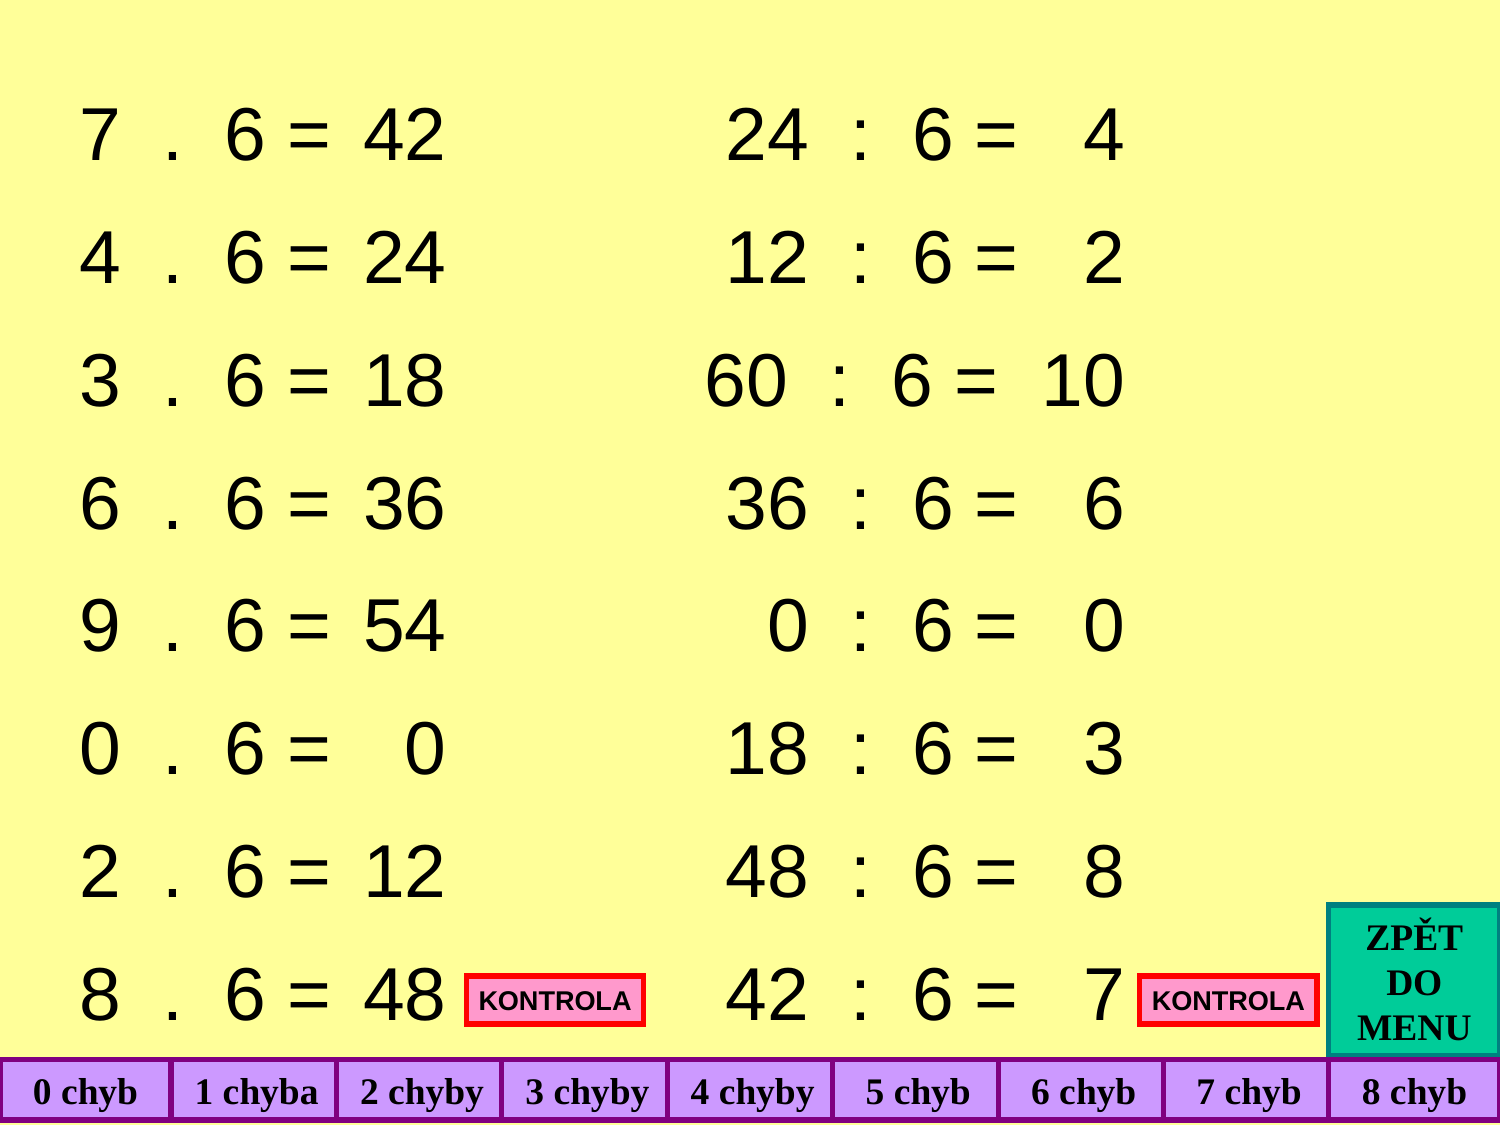

7 . 6 =
4 . 6 =
3 . 6 =
6 . 6 =
9 . 6 =
0 . 6 =
2 . 6 =
8 . 6 =
42
24
18
36
54
 0
12
48
24 : 6 =
12 : 6 =
60 : 6 =
36 : 6 =
0 : 6 =
18 : 6 =
48 : 6 =
42 : 6 =
4
2
10
6
0
3
8
7
ZPĚT DO MENU
KONTROLA
KONTROLA
0 chyb
1 chyba
2 chyby
3 chyby
4 chyby
5 chyb
6 chyb
7 chyb
8 chyb